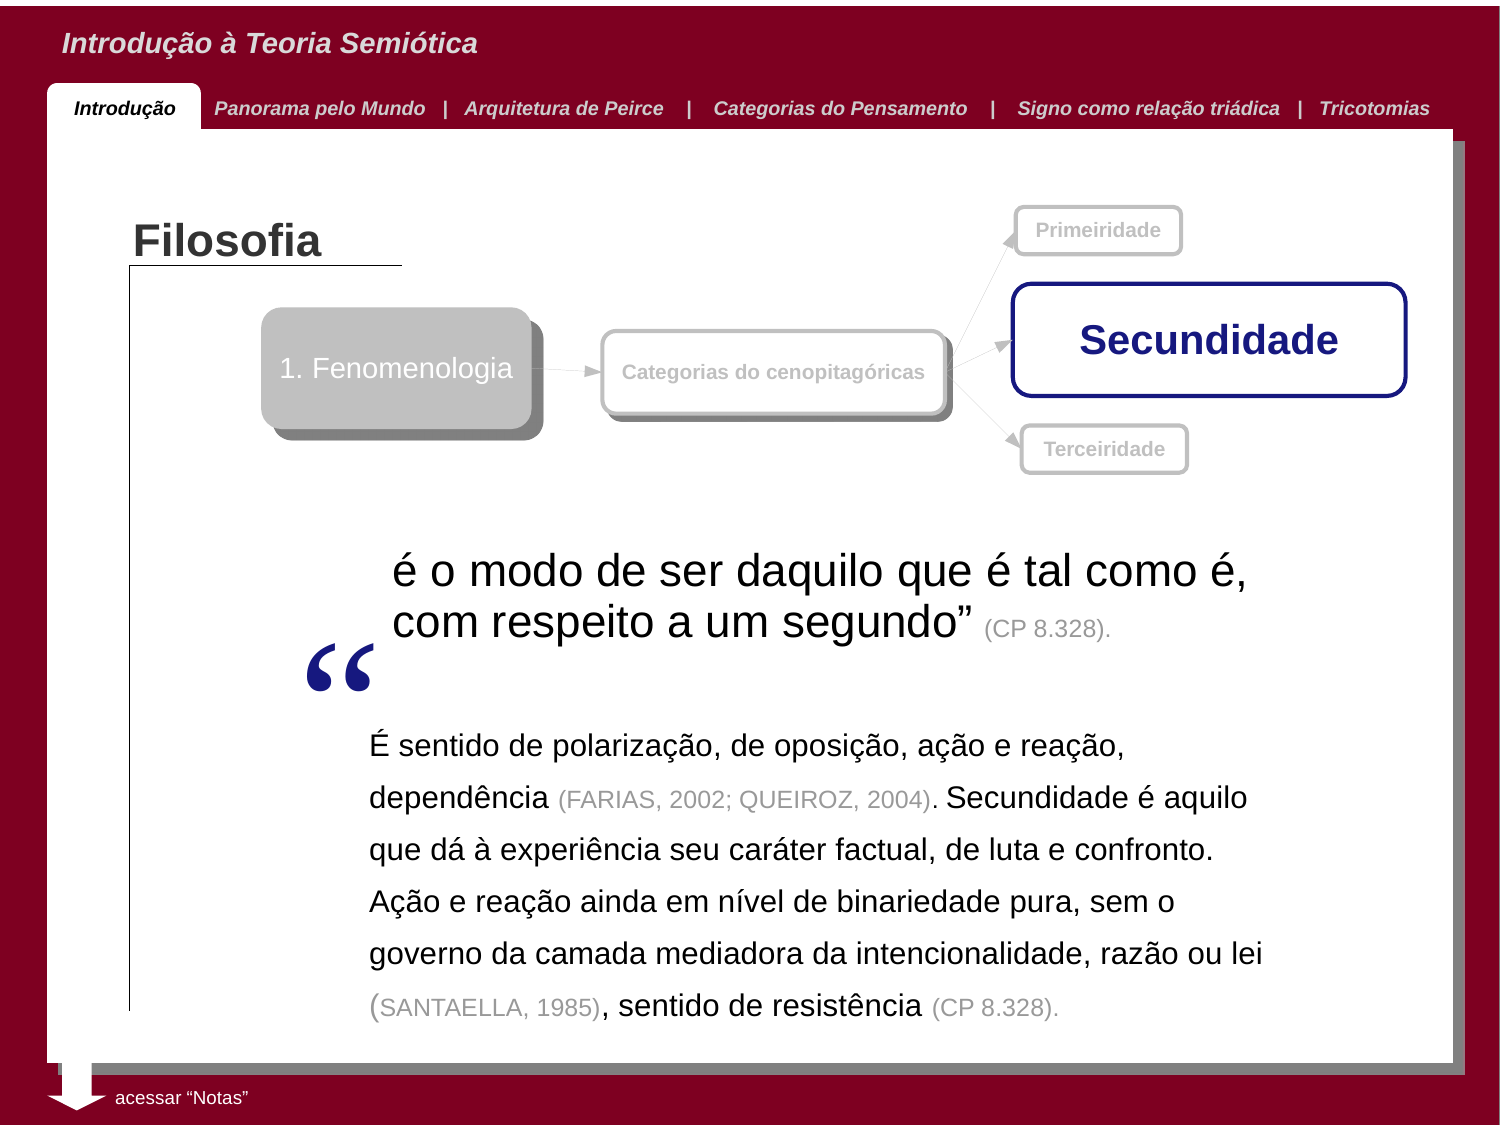

Primeiridade
Filosofia
Secundidade
1. Fenomenologia
Categorias do cenopitagóricas
Terceiridade
“
é o modo de ser daquilo que é tal como é, com respeito a um segundo” (CP 8.328).
É sentido de polarização, de oposição, ação e reação, dependência (FARIAS, 2002; QUEIROZ, 2004). Secundidade é aquilo que dá à experiência seu caráter factual, de luta e confronto. Ação e reação ainda em nível de binariedade pura, sem o governo da camada mediadora da intencionalidade, razão ou lei (SANTAELLA, 1985), sentido de resistência (CP 8.328).
acessar “Notas”